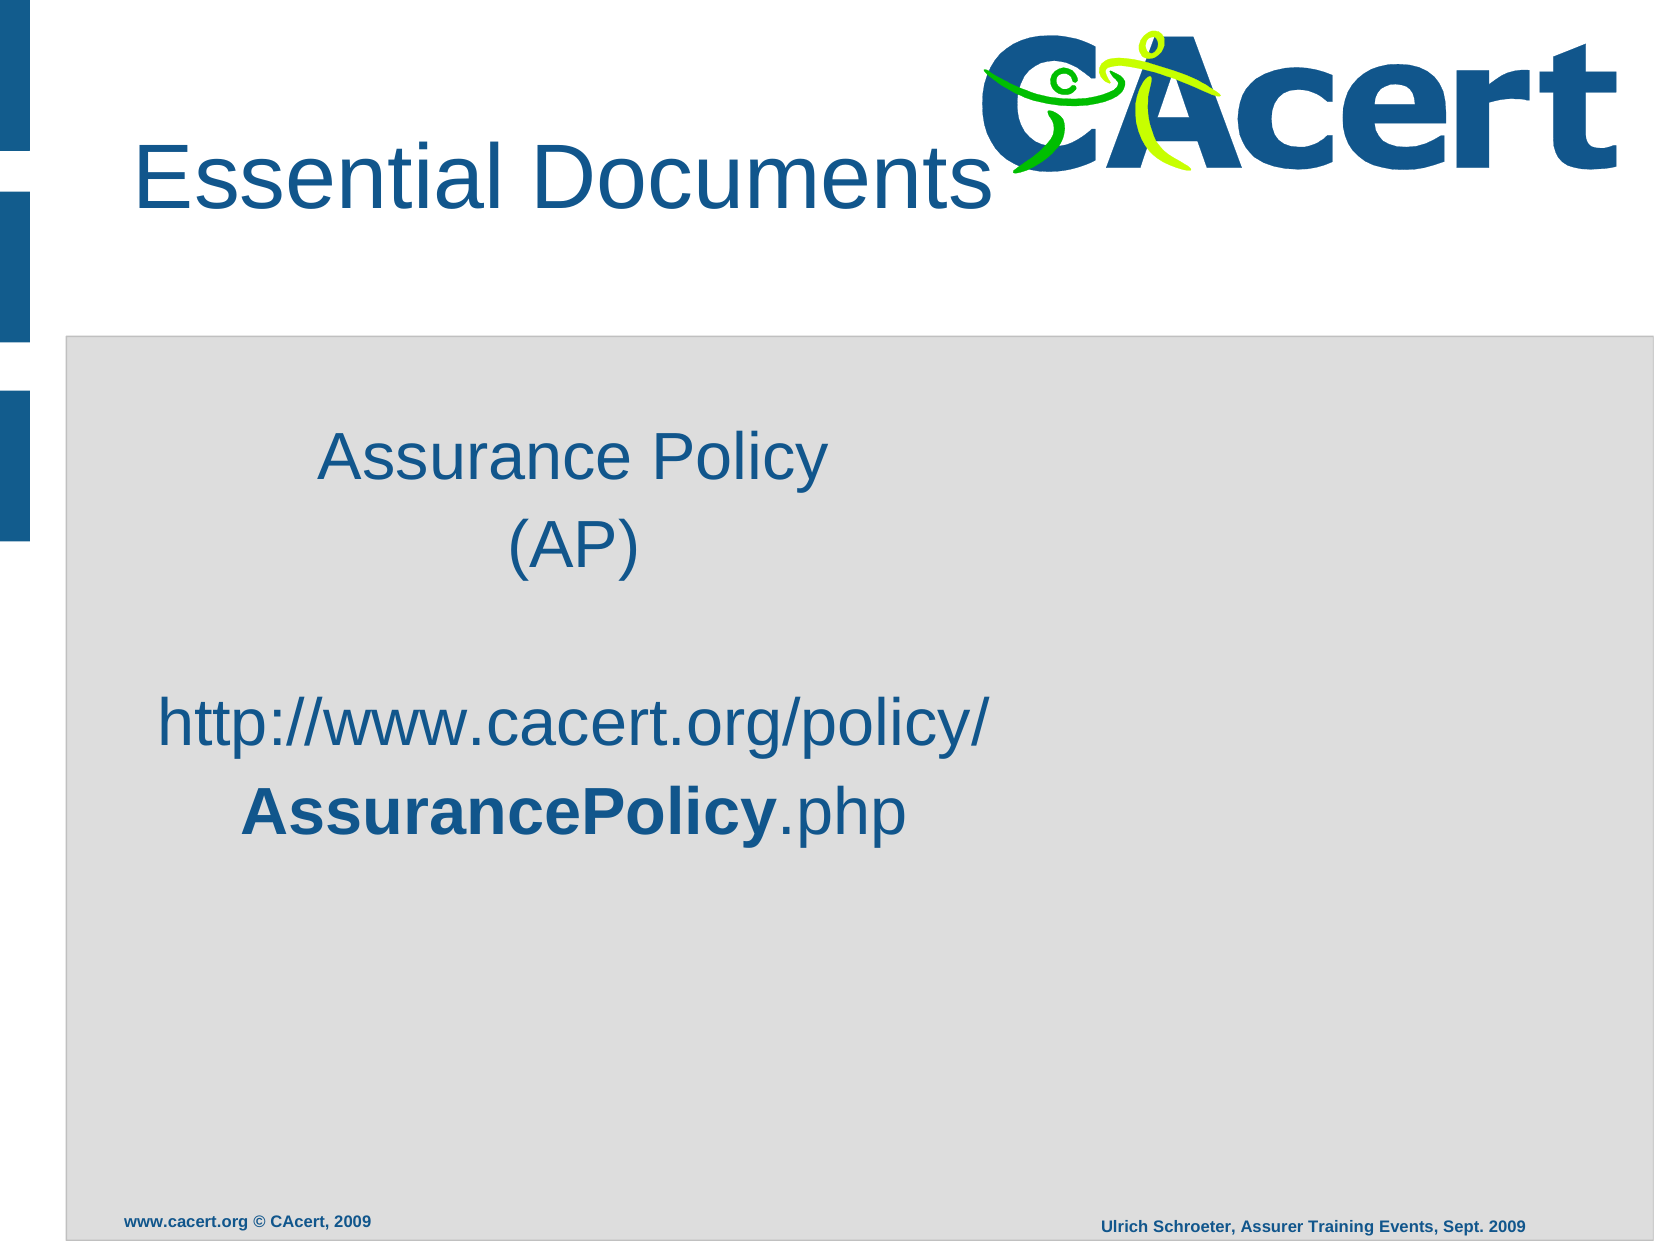

Essential Documents
Assurance Policy
(AP)
http://www.cacert.org/policy/
AssurancePolicy.php